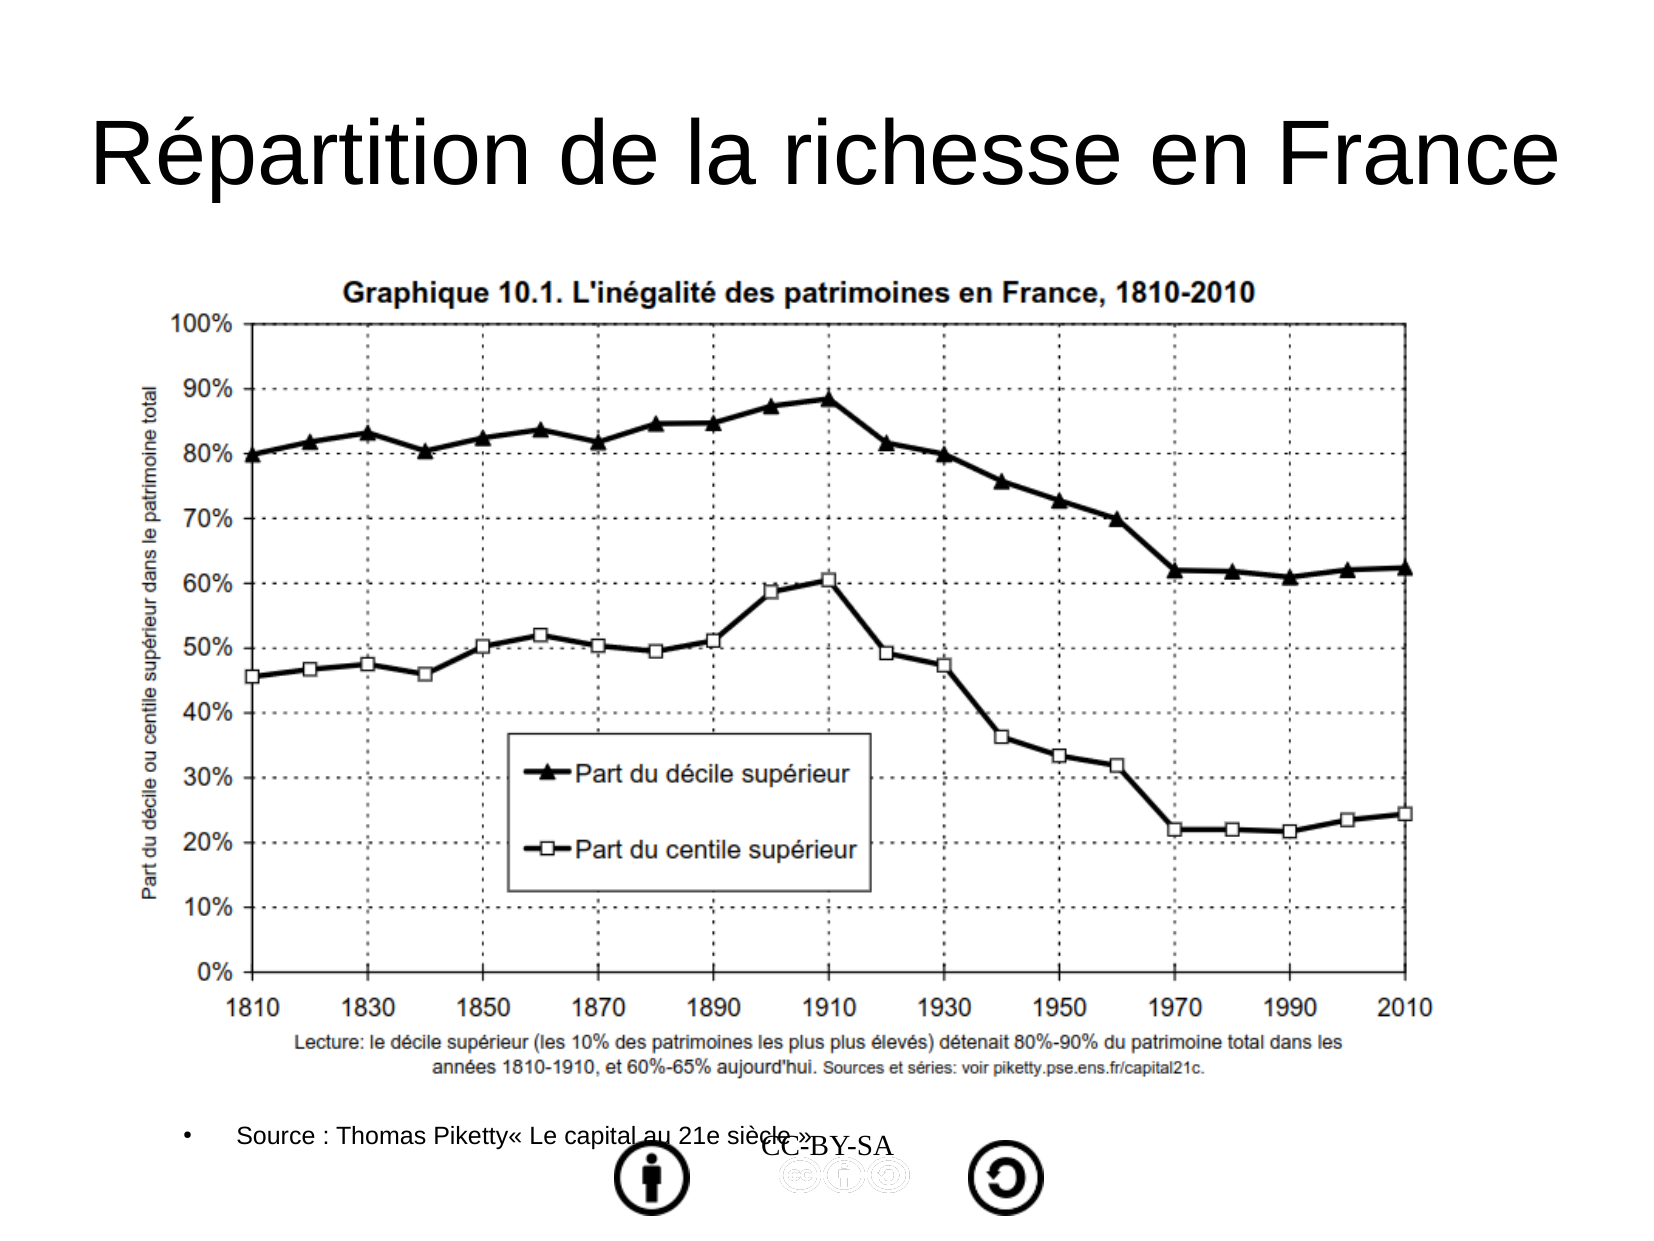

# Répartition de la richesse en France
Source : Thomas Piketty« Le capital au 21e siècle »